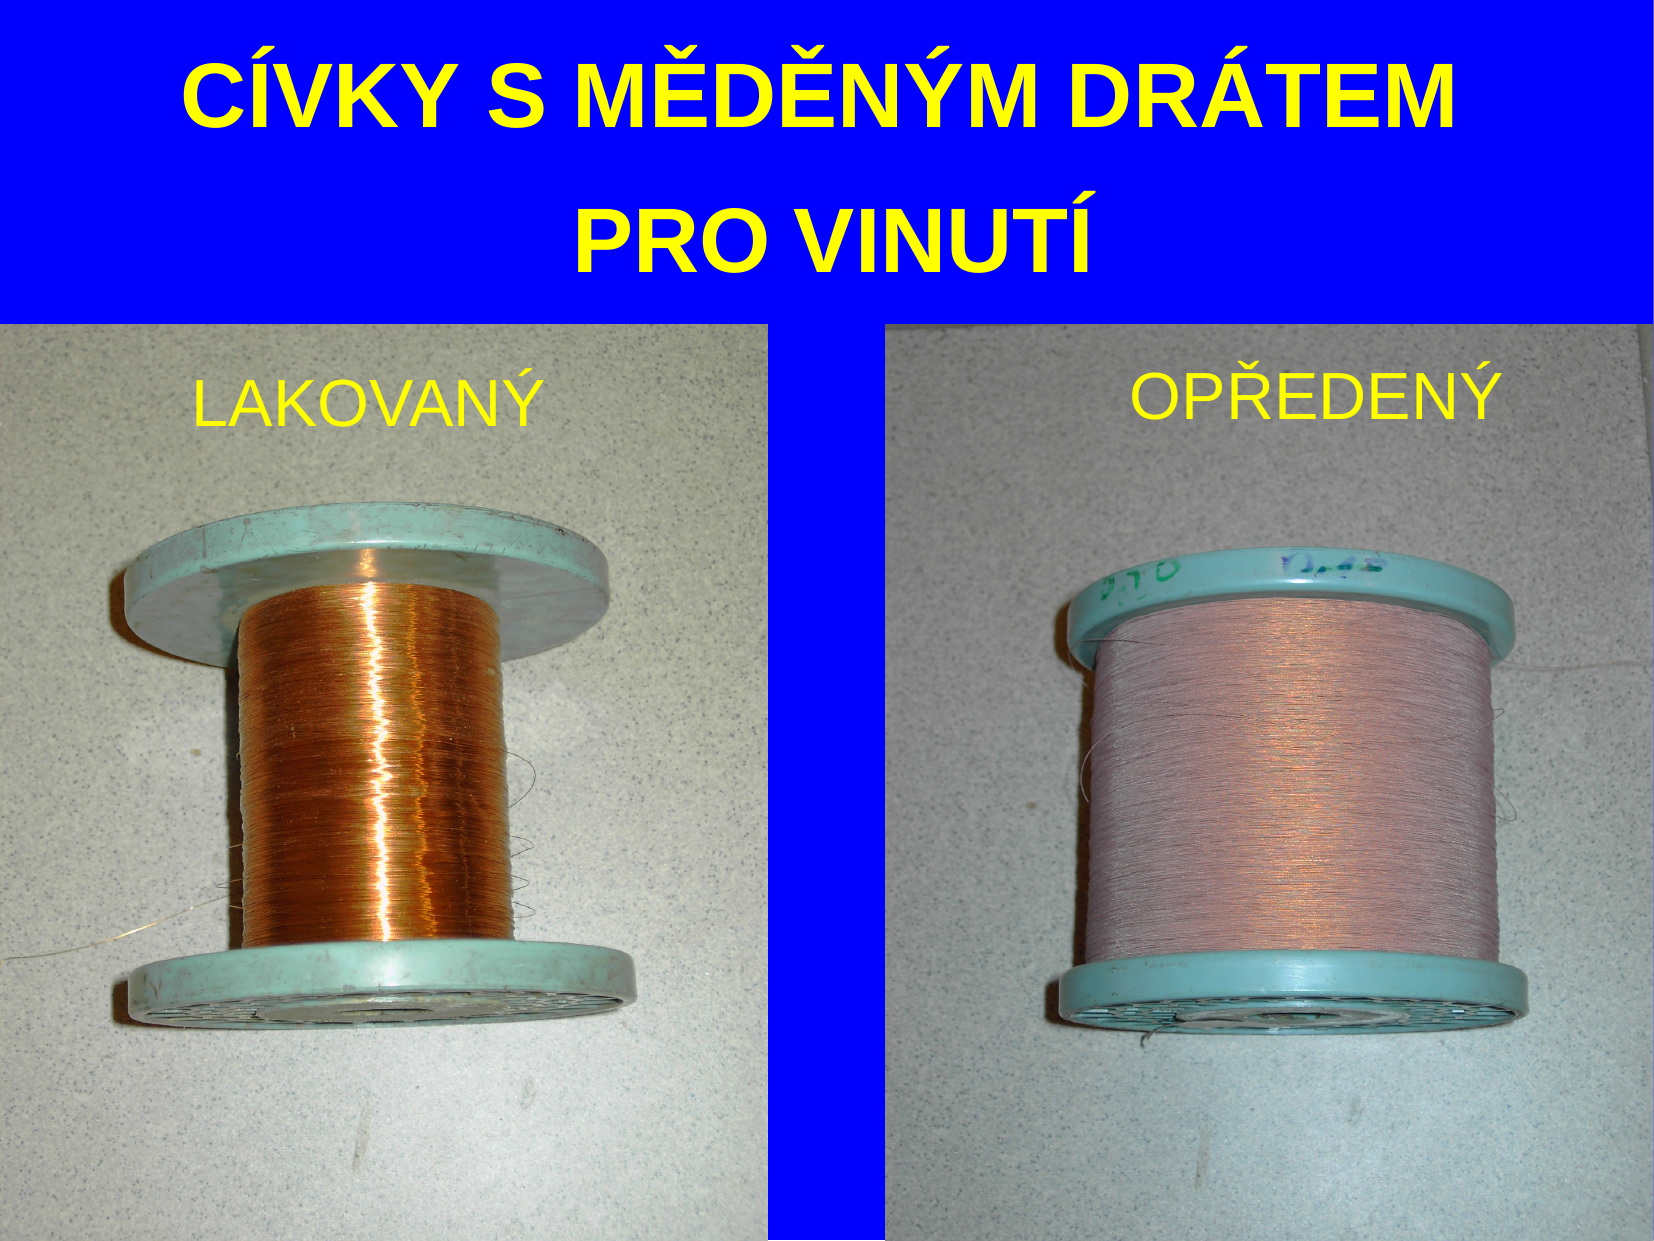

# CÍVKY S MĚDĚNÝM DRÁTEM PRO VINUTÍ
LAKOVANÝ
 OPŘEDENÝ